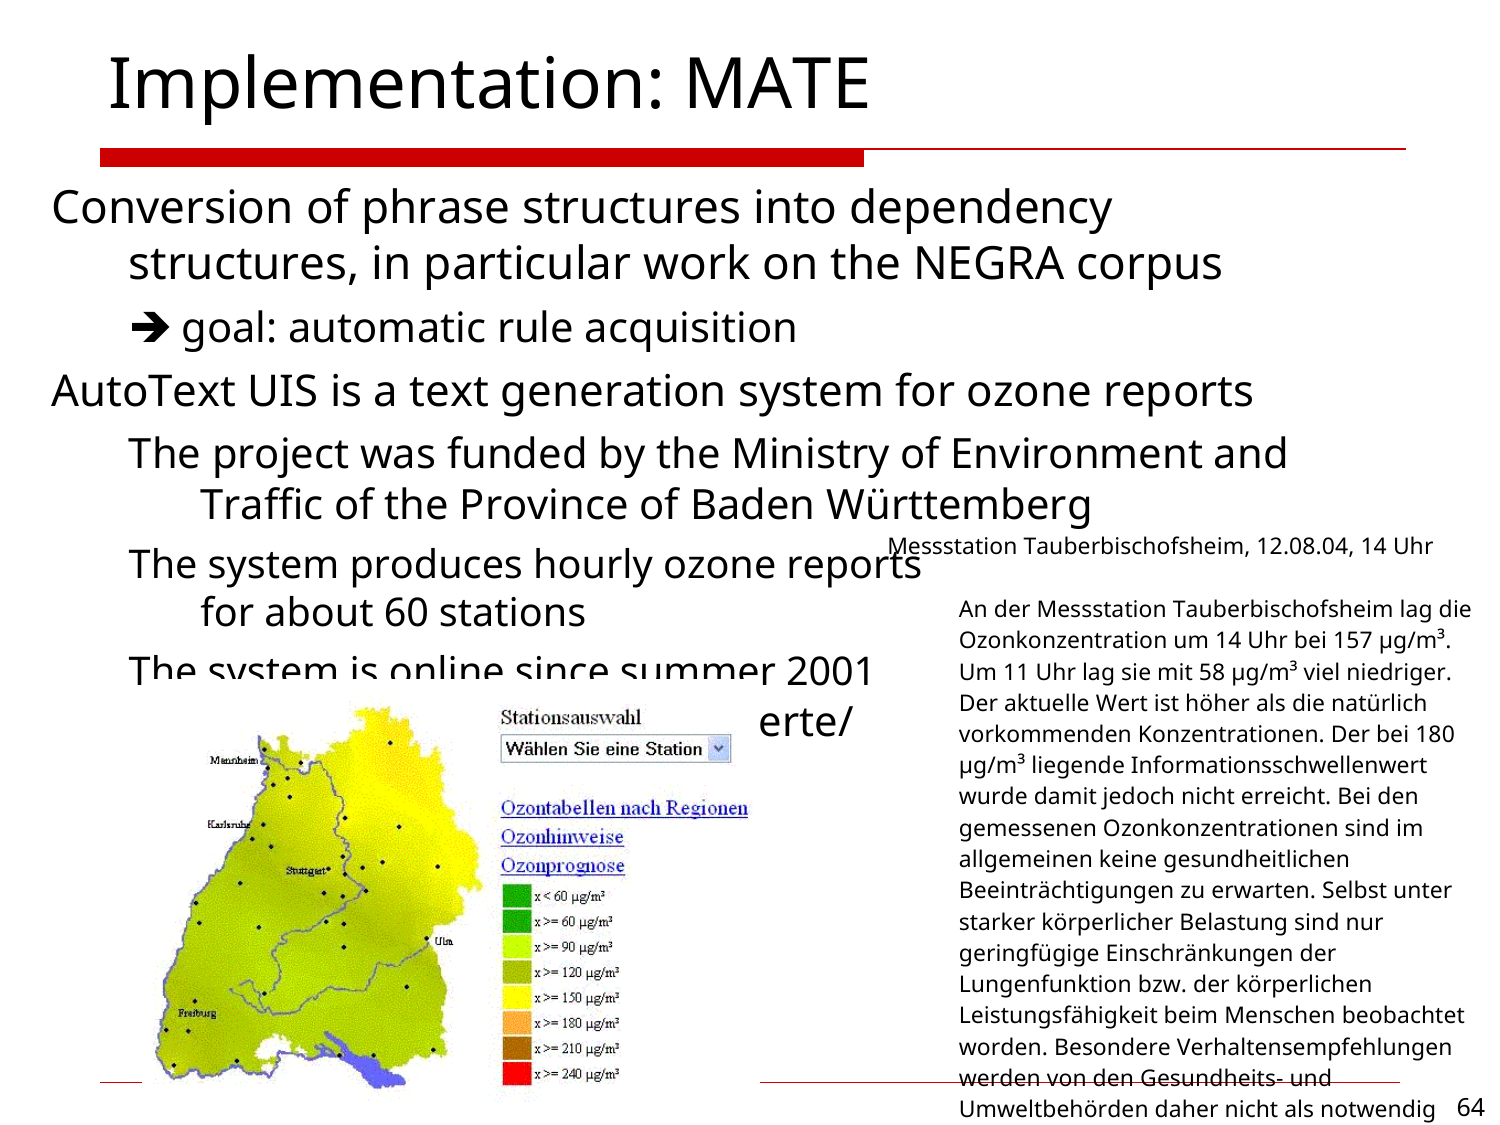

# Implementation: MATE
Conversion of phrase structures into dependency structures, in particular work on the NEGRA corpus
 goal: automatic rule acquisition
AutoText UIS is a text generation system for ozone reports
The project was funded by the Ministry of Environment and
Traffic of the Province of Baden Württemberg
The system produces hourly ozone reports
for about 60 stations
The system is online since summer 2001 http://www.umeg.de/messwerte/
Messstation Tauberbischofsheim, 12.08.04, 14 Uhr
An der Messstation Tauberbischofsheim lag die Ozonkonzentration um 14 Uhr bei 157 µg/m³. Um 11 Uhr lag sie mit 58 µg/m³ viel niedriger. Der aktuelle Wert ist höher als die natürlich vorkommenden Konzentrationen. Der bei 180 µg/m³ liegende Informationsschwellenwert wurde damit jedoch nicht erreicht. Bei den gemessenen Ozonkonzentrationen sind im allgemeinen keine gesundheitlichen Beeinträchtigungen zu erwarten. Selbst unter starker körperlicher Belastung sind nur geringfügige Einschränkungen der Lungenfunktion bzw. der körperlichen Leistungsfähigkeit beim Menschen beobachtet worden. Besondere Verhaltensempfehlungen werden von den Gesundheits- und Umweltbehörden daher nicht als notwendig angesehen. Dieser Wert war die höchste in der Region Bauland/Hohenlohe zur gleichen Zeit gemessene Konzentration. Der niedrigste Wert lag an der Messstation Schwäbisch Hall bei 148 µg/m³
64